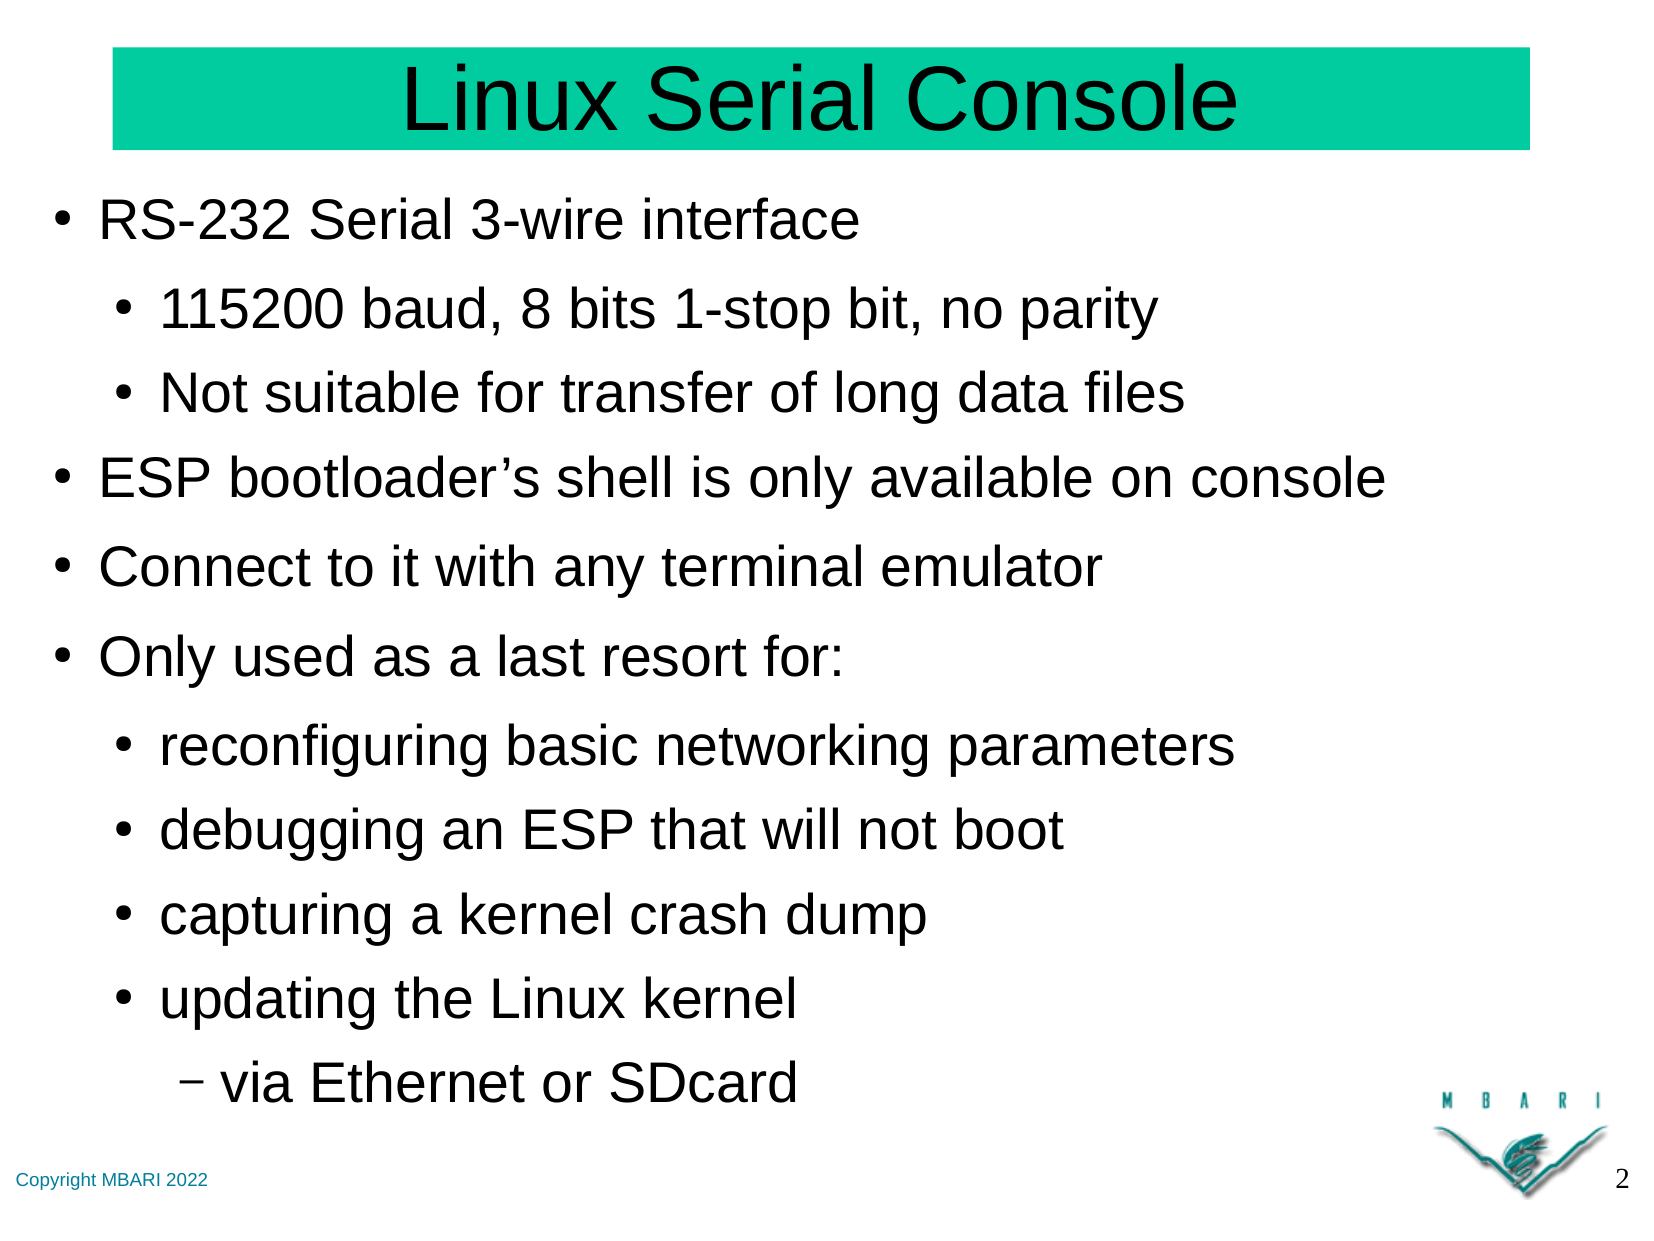

# Linux Serial Console
RS-232 Serial 3-wire interface
115200 baud, 8 bits 1-stop bit, no parity
Not suitable for transfer of long data files
ESP bootloader’s shell is only available on console
Connect to it with any terminal emulator
Only used as a last resort for:
reconfiguring basic networking parameters
debugging an ESP that will not boot
capturing a kernel crash dump
updating the Linux kernel
via Ethernet or SDcard